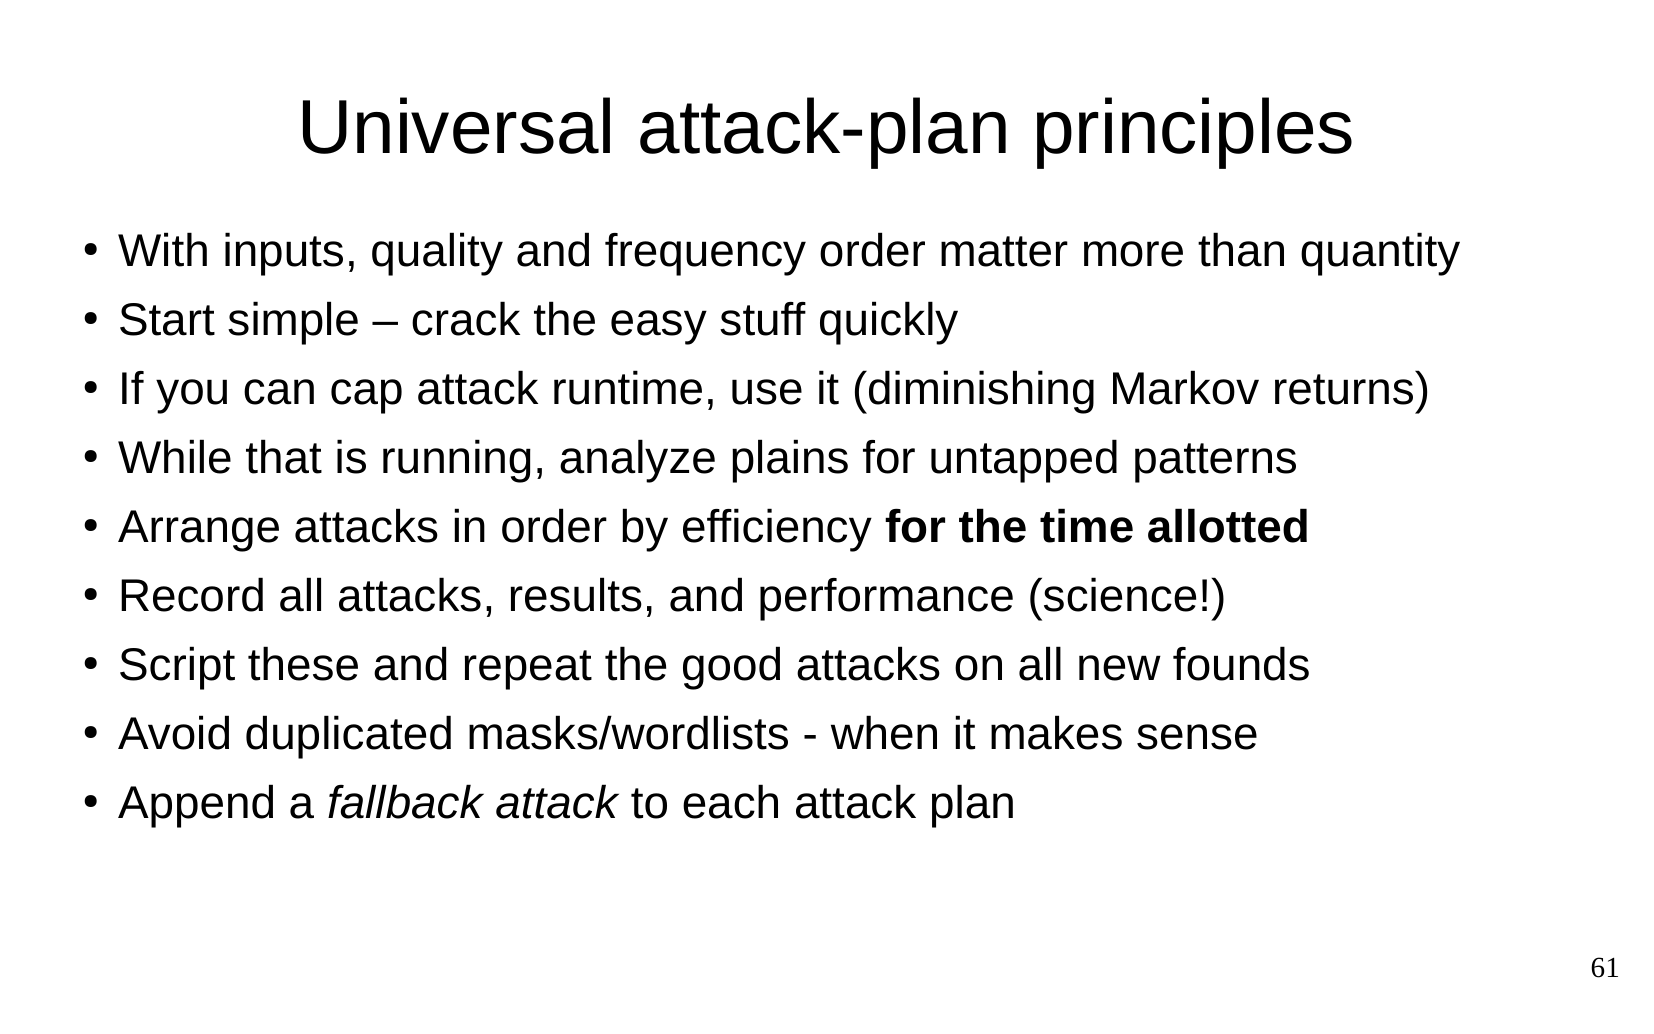

# Universal attack-plan principles
With inputs, quality and frequency order matter more than quantity
Start simple – crack the easy stuff quickly
If you can cap attack runtime, use it (diminishing Markov returns)
While that is running, analyze plains for untapped patterns
Arrange attacks in order by efficiency for the time allotted
Record all attacks, results, and performance (science!)
Script these and repeat the good attacks on all new founds
Avoid duplicated masks/wordlists - when it makes sense
Append a fallback attack to each attack plan